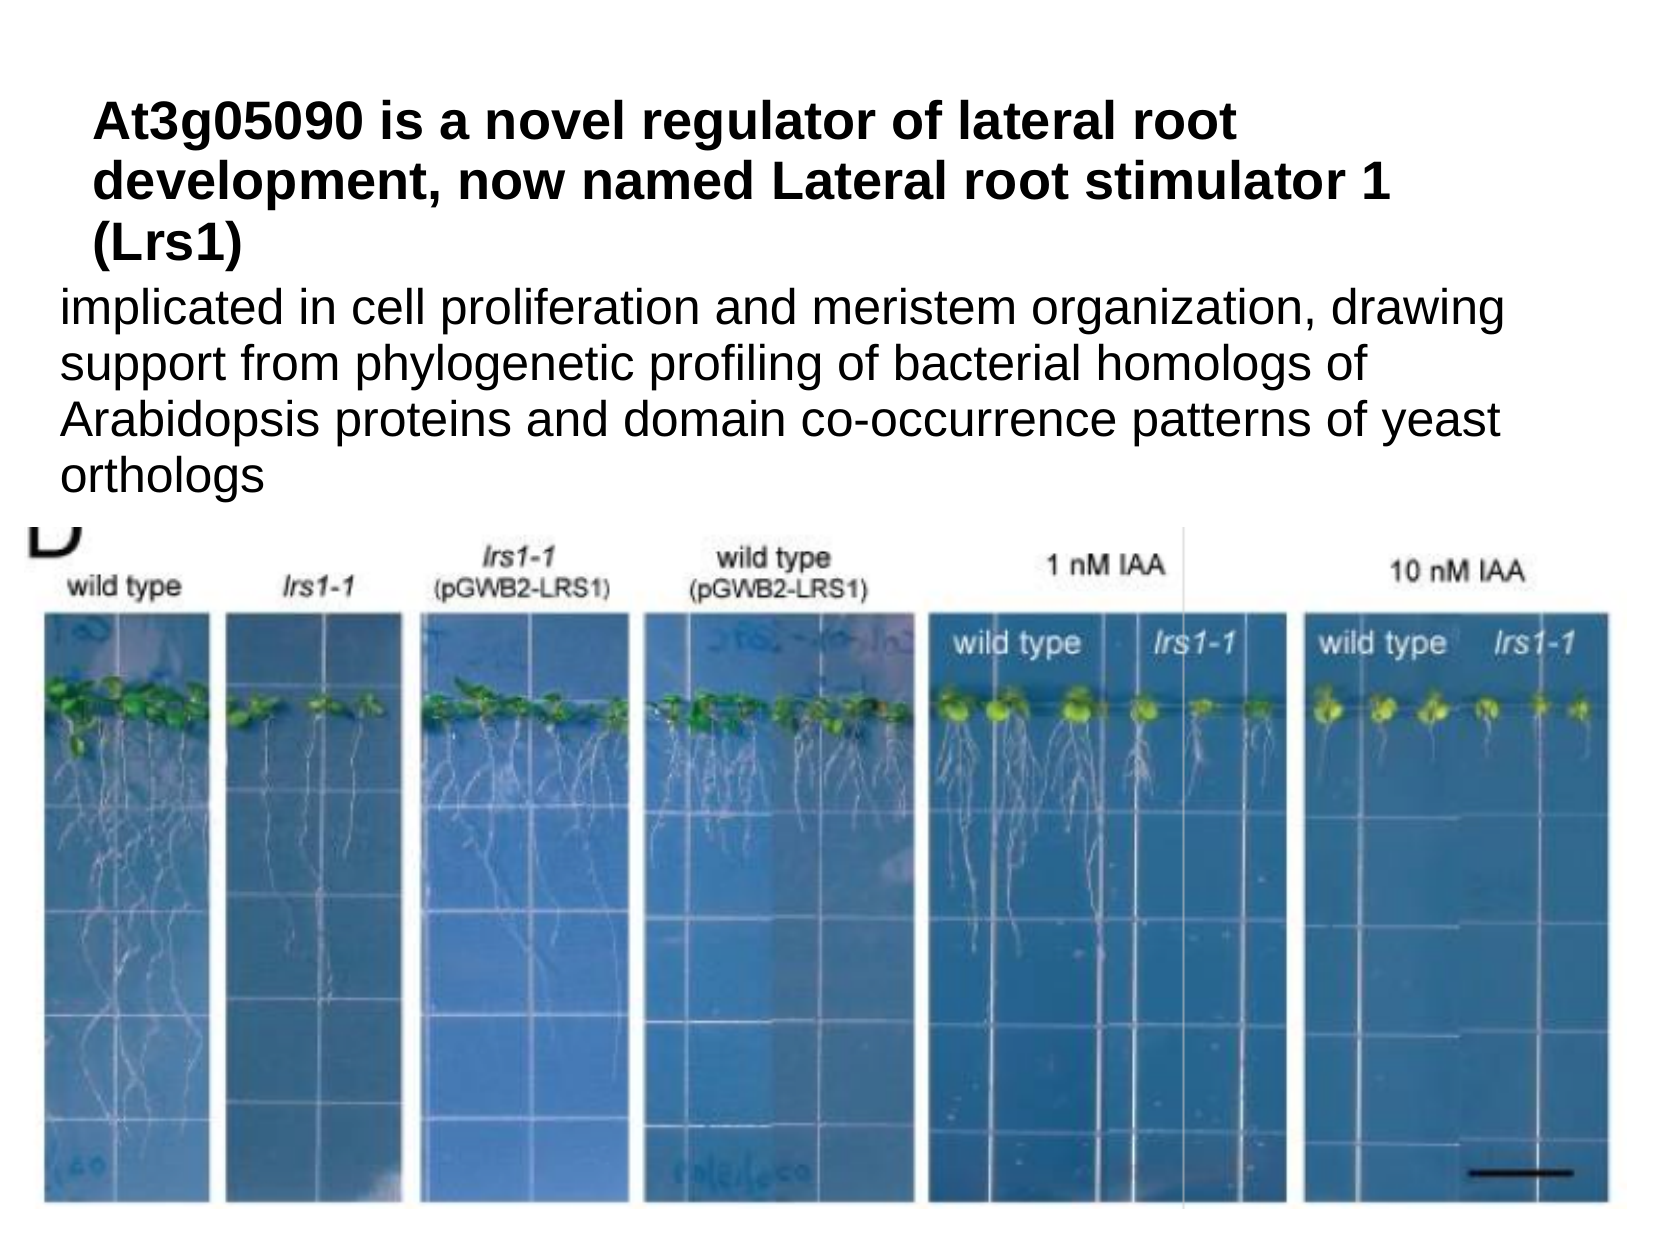

At3g05090 is a novel regulator of lateral root development, now named Lateral root stimulator 1 (Lrs1)
implicated in cell proliferation and meristem organization, drawing support from phylogenetic profiling of bacterial homologs of Arabidopsis proteins and domain co-occurrence patterns of yeast orthologs